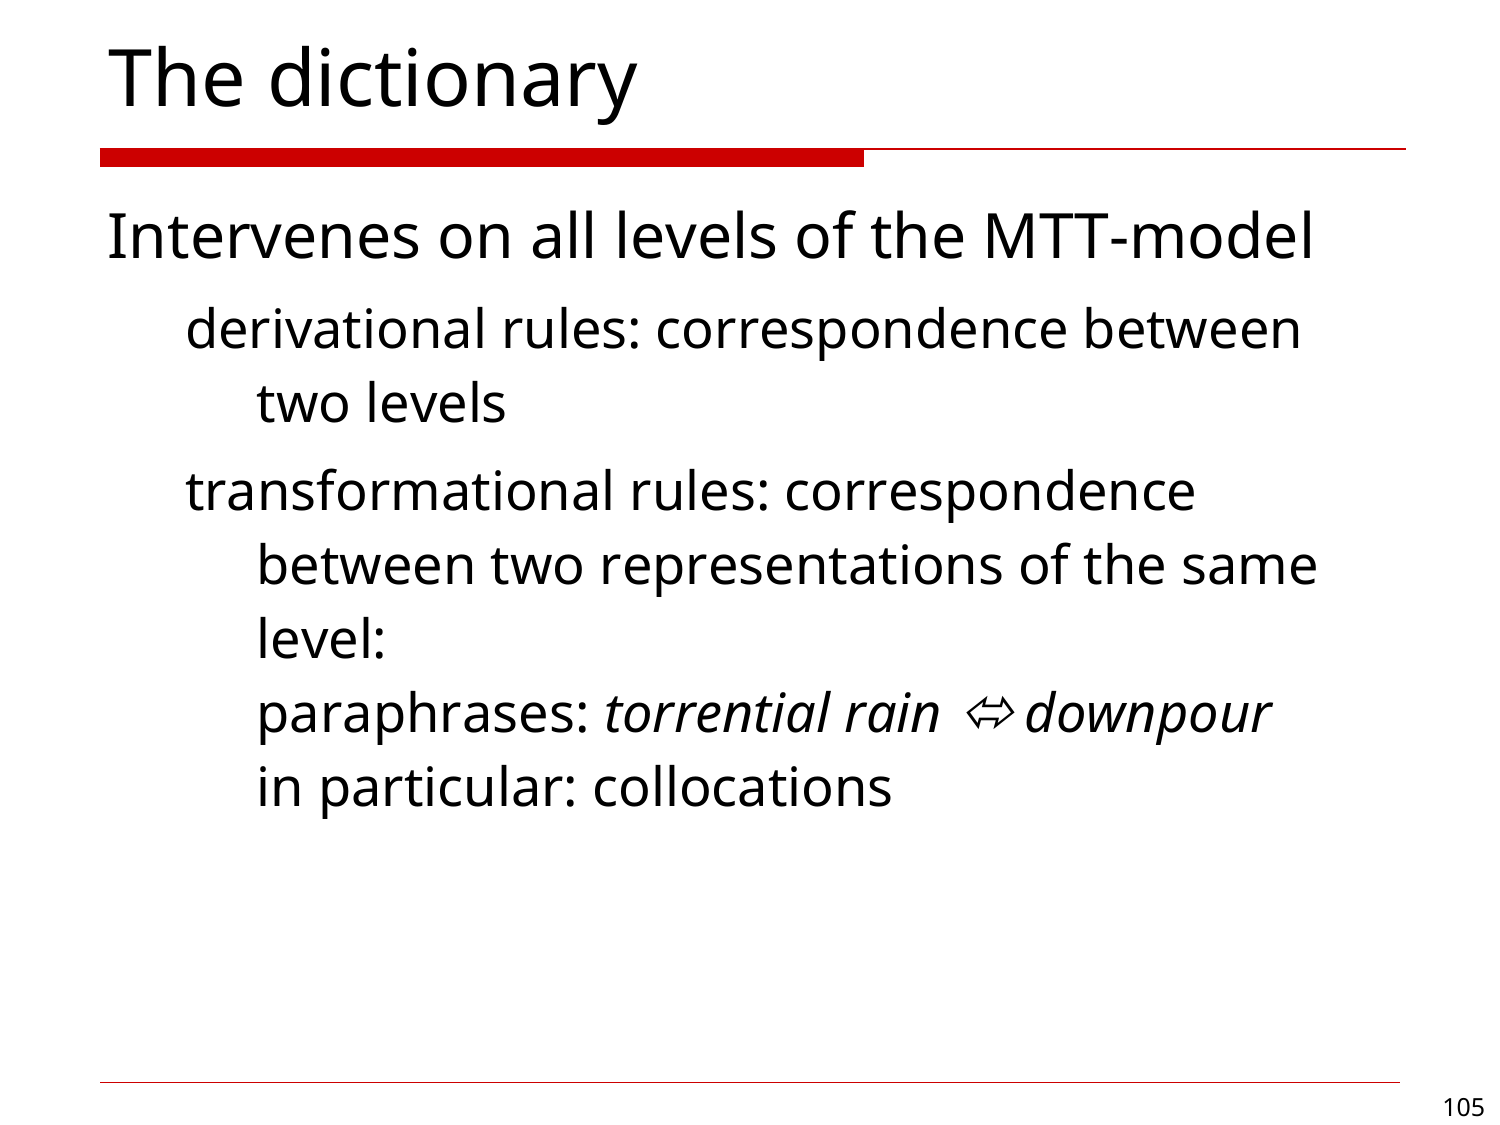

# The dictionary
Intervenes on all levels of the MTT-model
derivational rules: correspondence between two levels
transformational rules: correspondence between two representations of the same level:
paraphrases: torrential rain  downpour
in particular: collocations
105